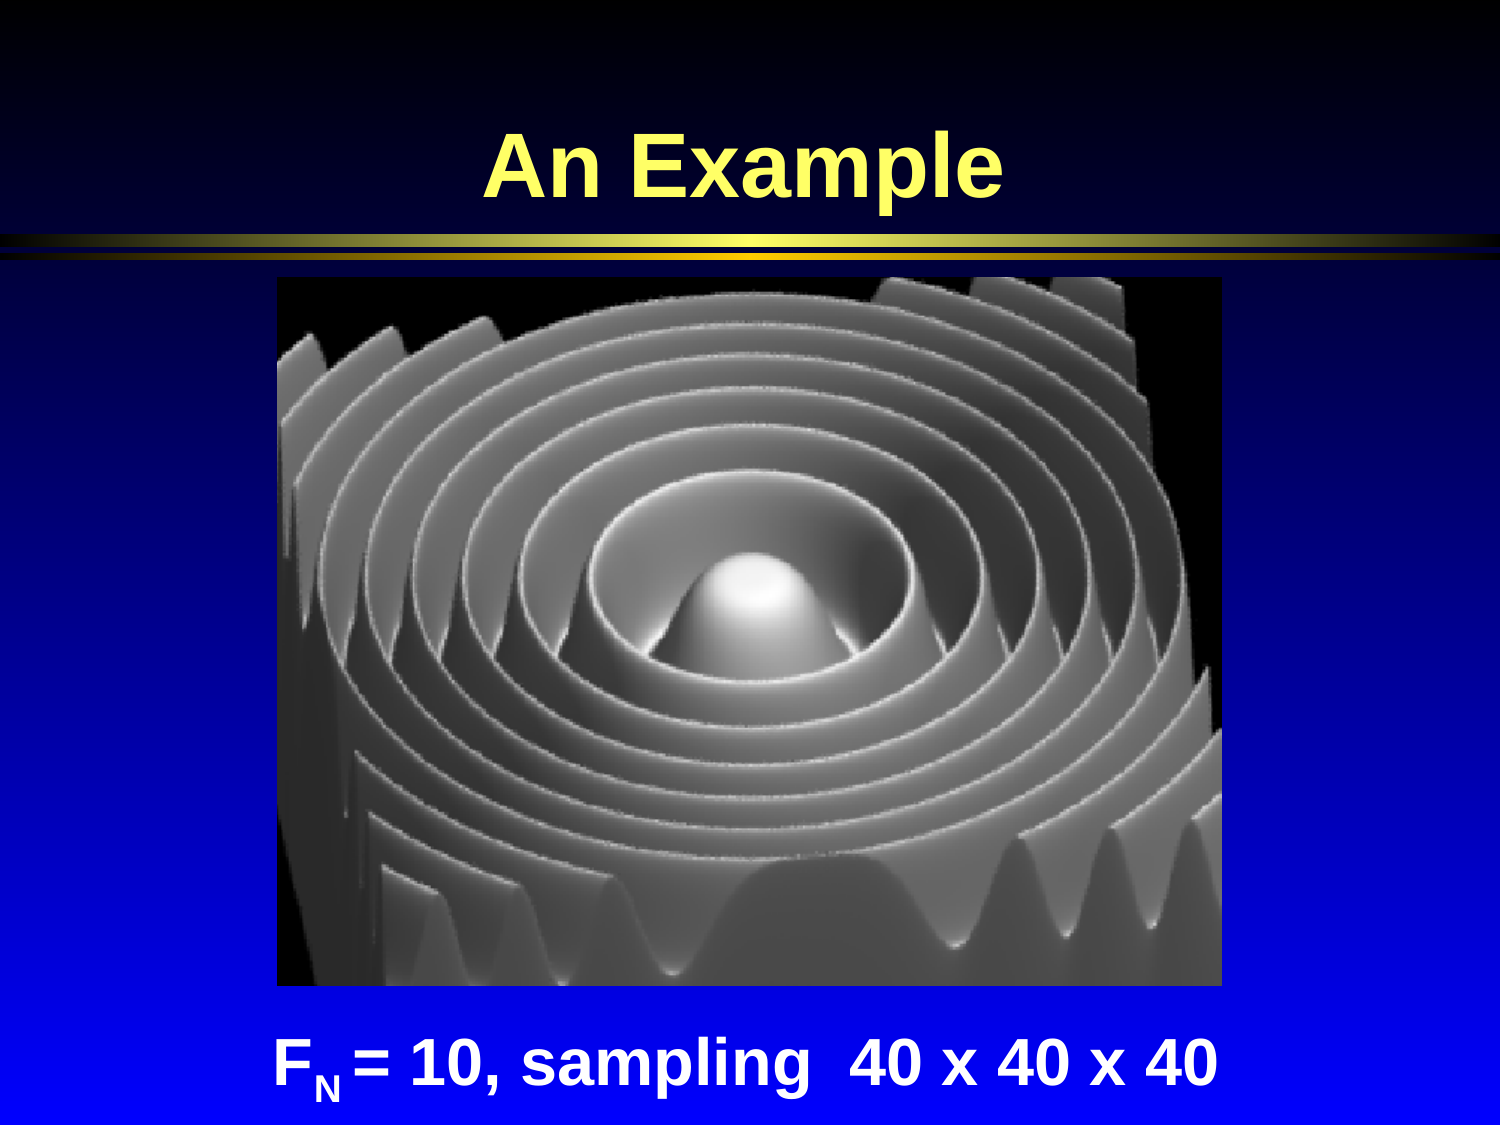

# An Example
FN = 10, sampling 40 x 40 x 40